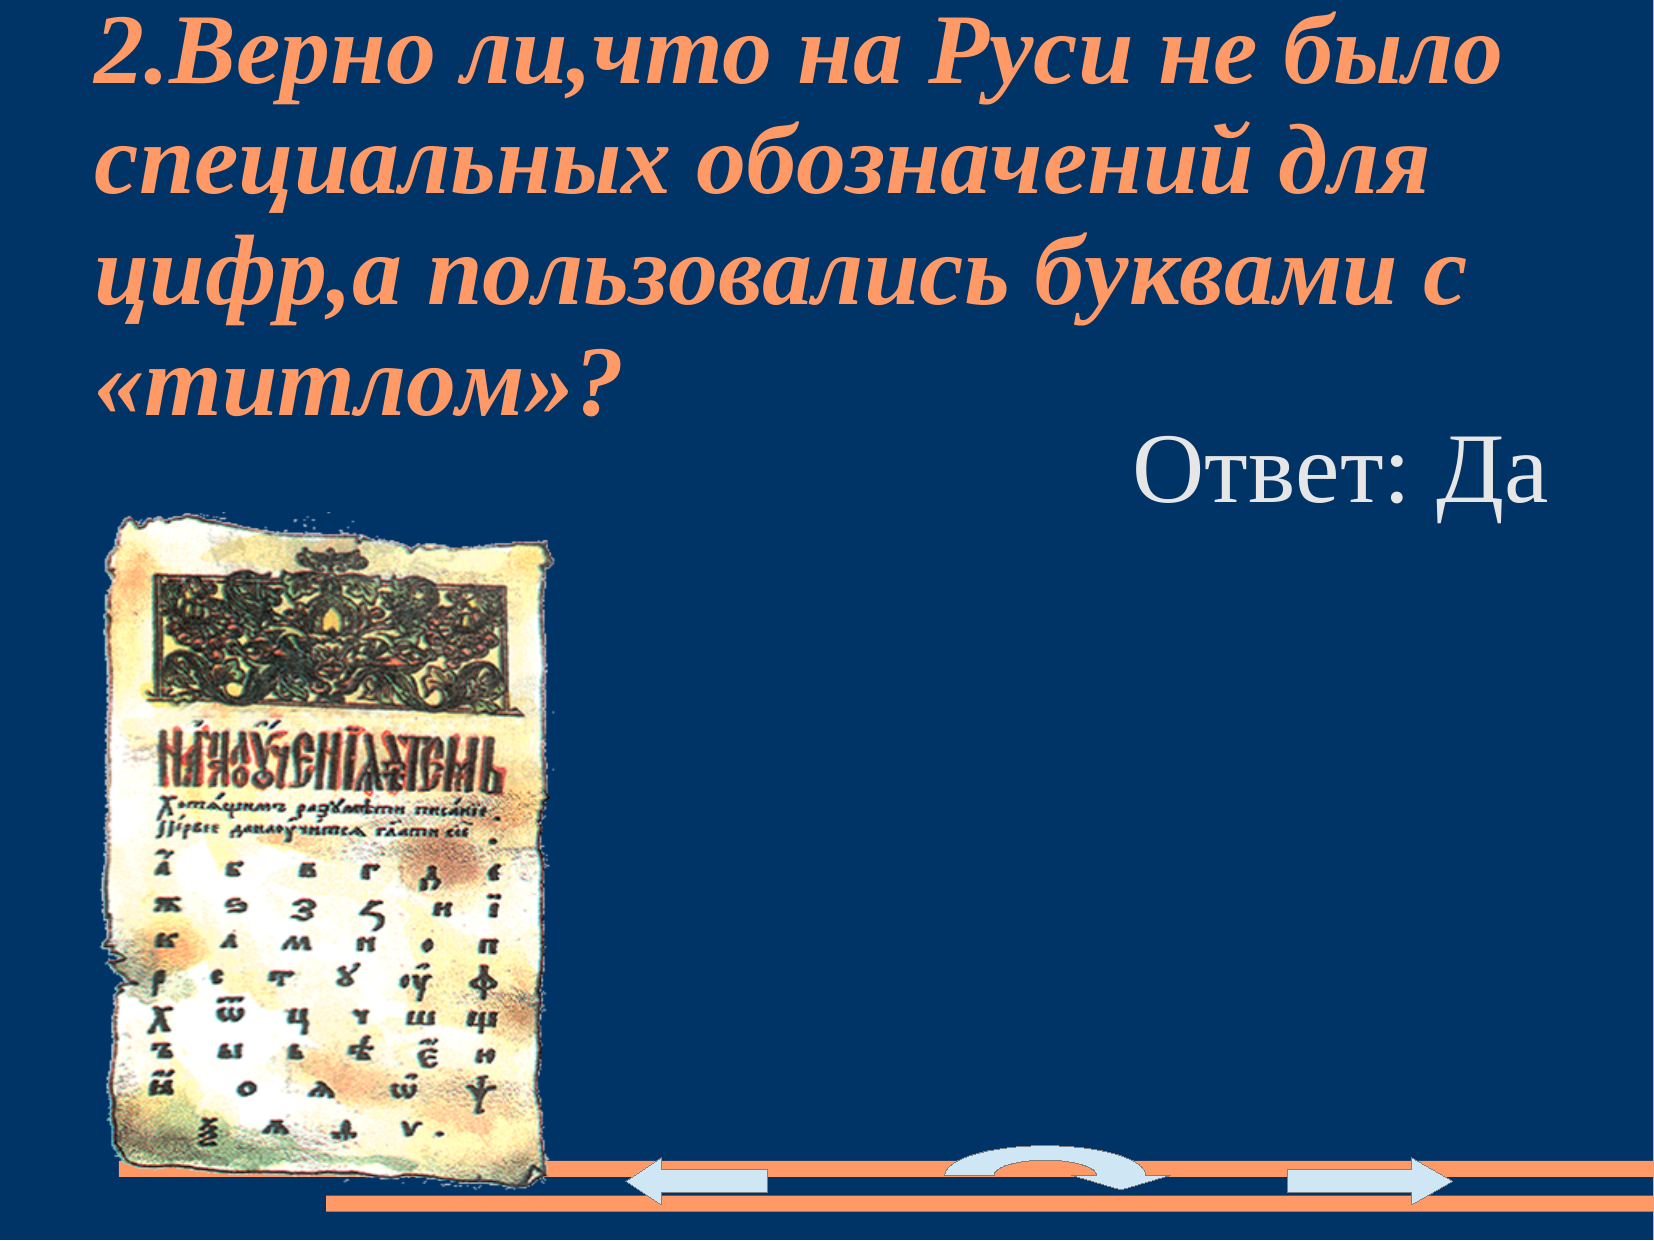

# 2.Верно ли,что на Руси не было специальных обозначений для цифр,а пользовались буквами с «титлом»?
Ответ: Да